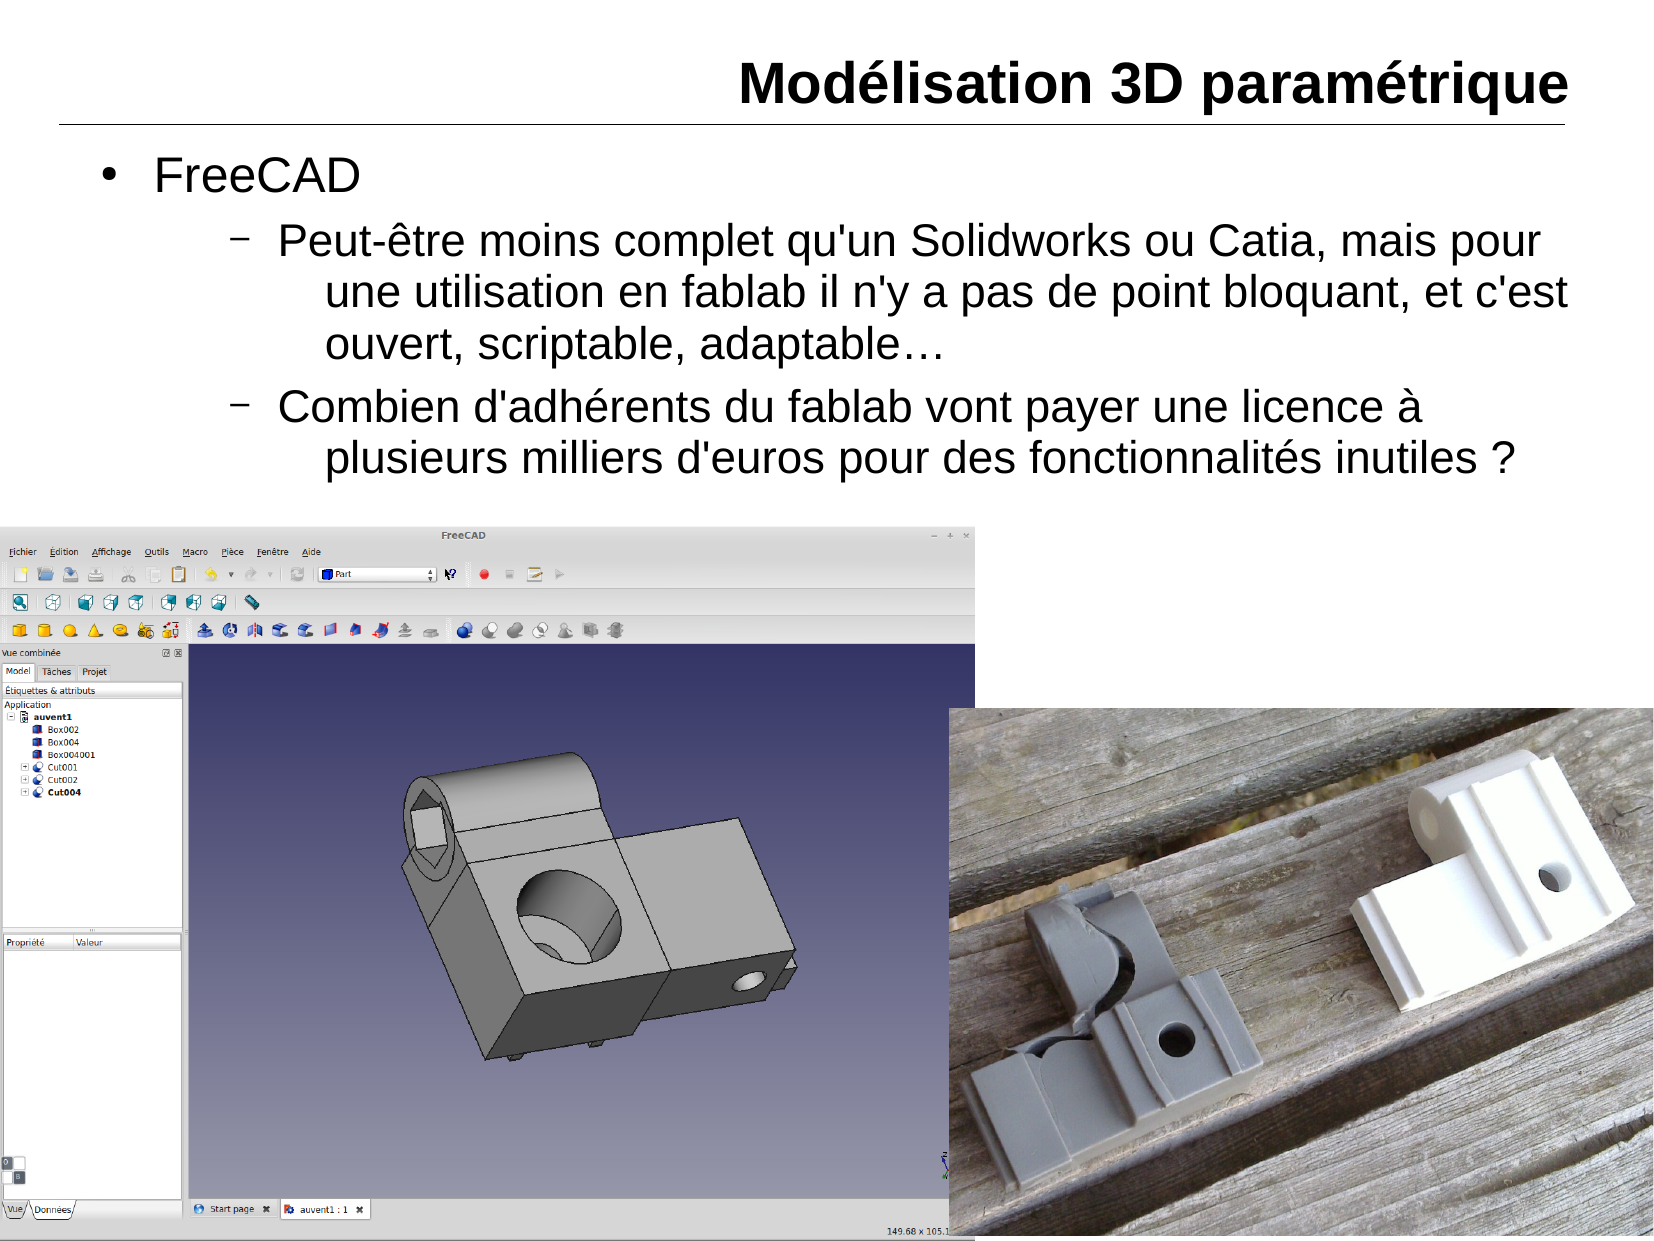

# Modélisation 3D paramétrique
FreeCAD
Peut-être moins complet qu'un Solidworks ou Catia, mais pour une utilisation en fablab il n'y a pas de point bloquant, et c'est ouvert, scriptable, adaptable…
Combien d'adhérents du fablab vont payer une licence à plusieurs milliers d'euros pour des fonctionnalités inutiles ?
17